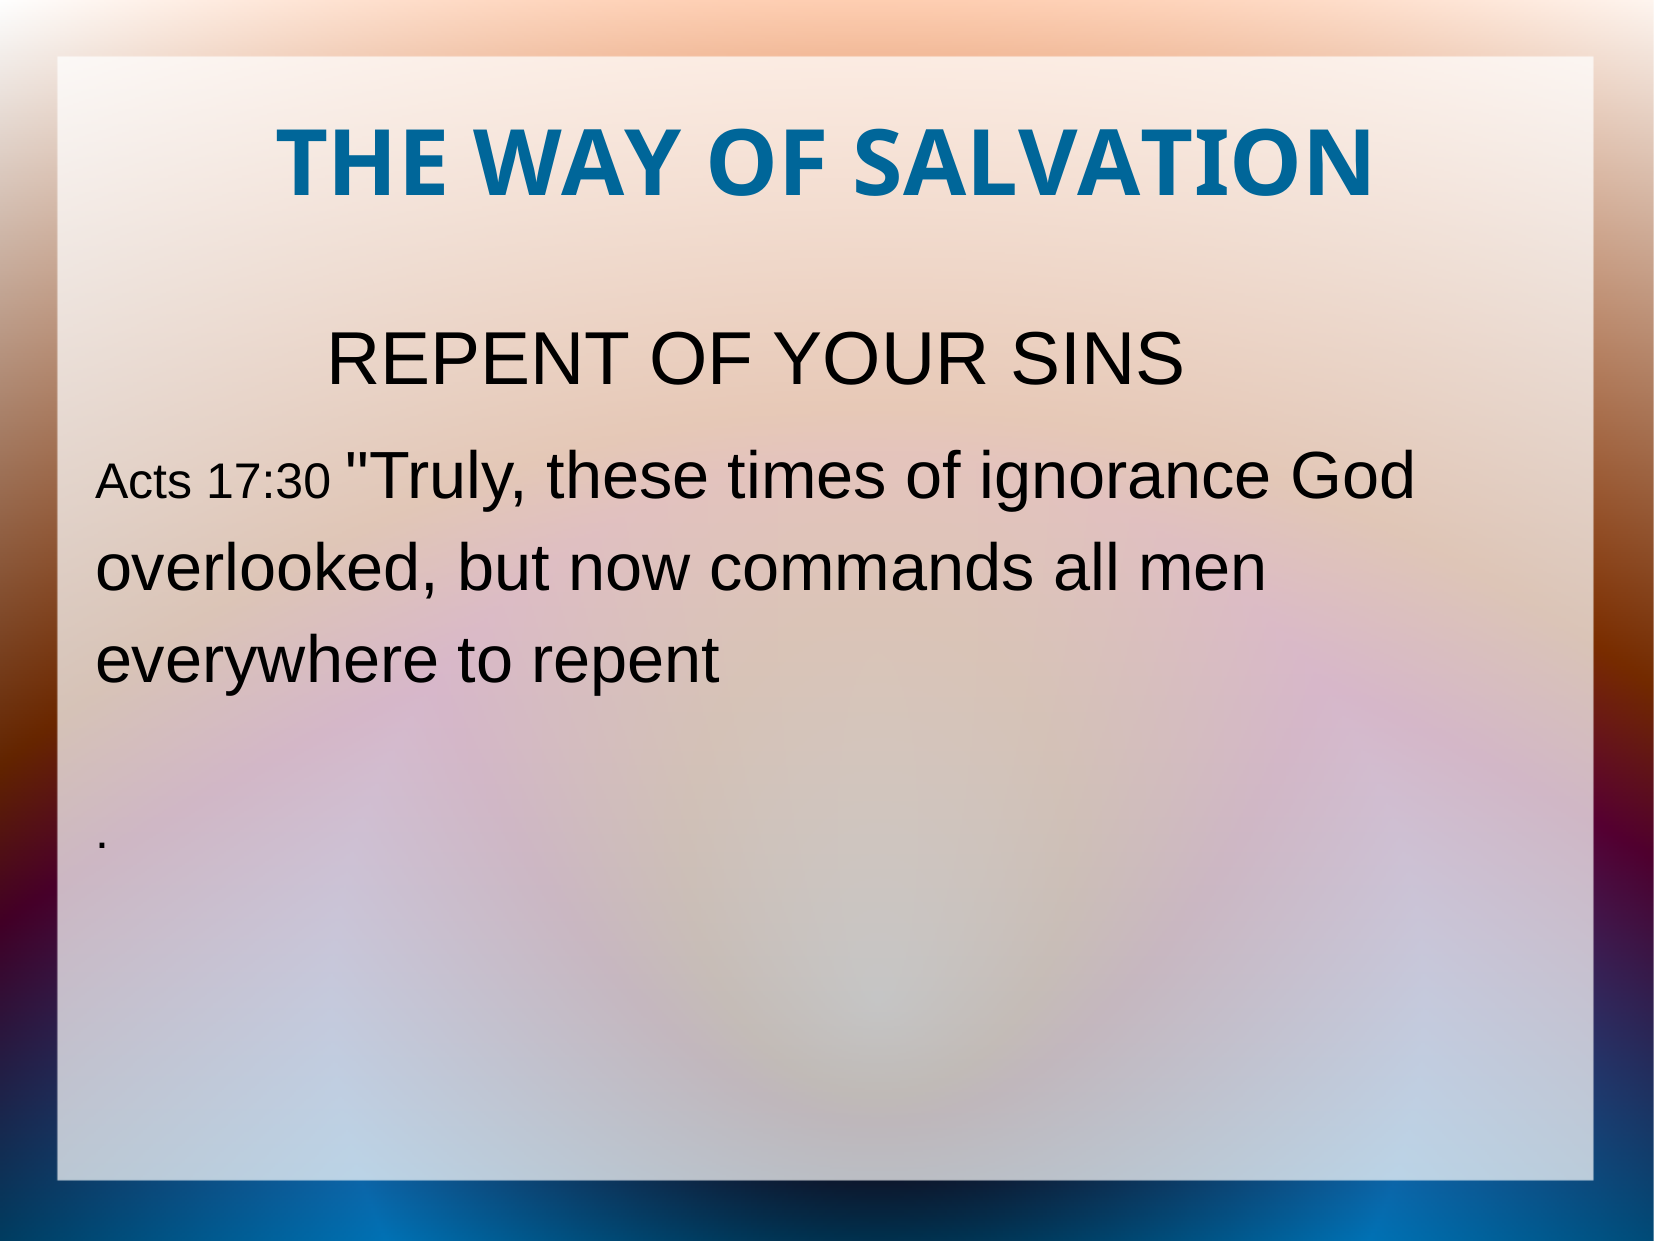

# THE WAY OF SALVATION
REPENT OF YOUR SINS
Acts 17:30 "Truly, these times of ignorance God overlooked, but now commands all men everywhere to repent
.